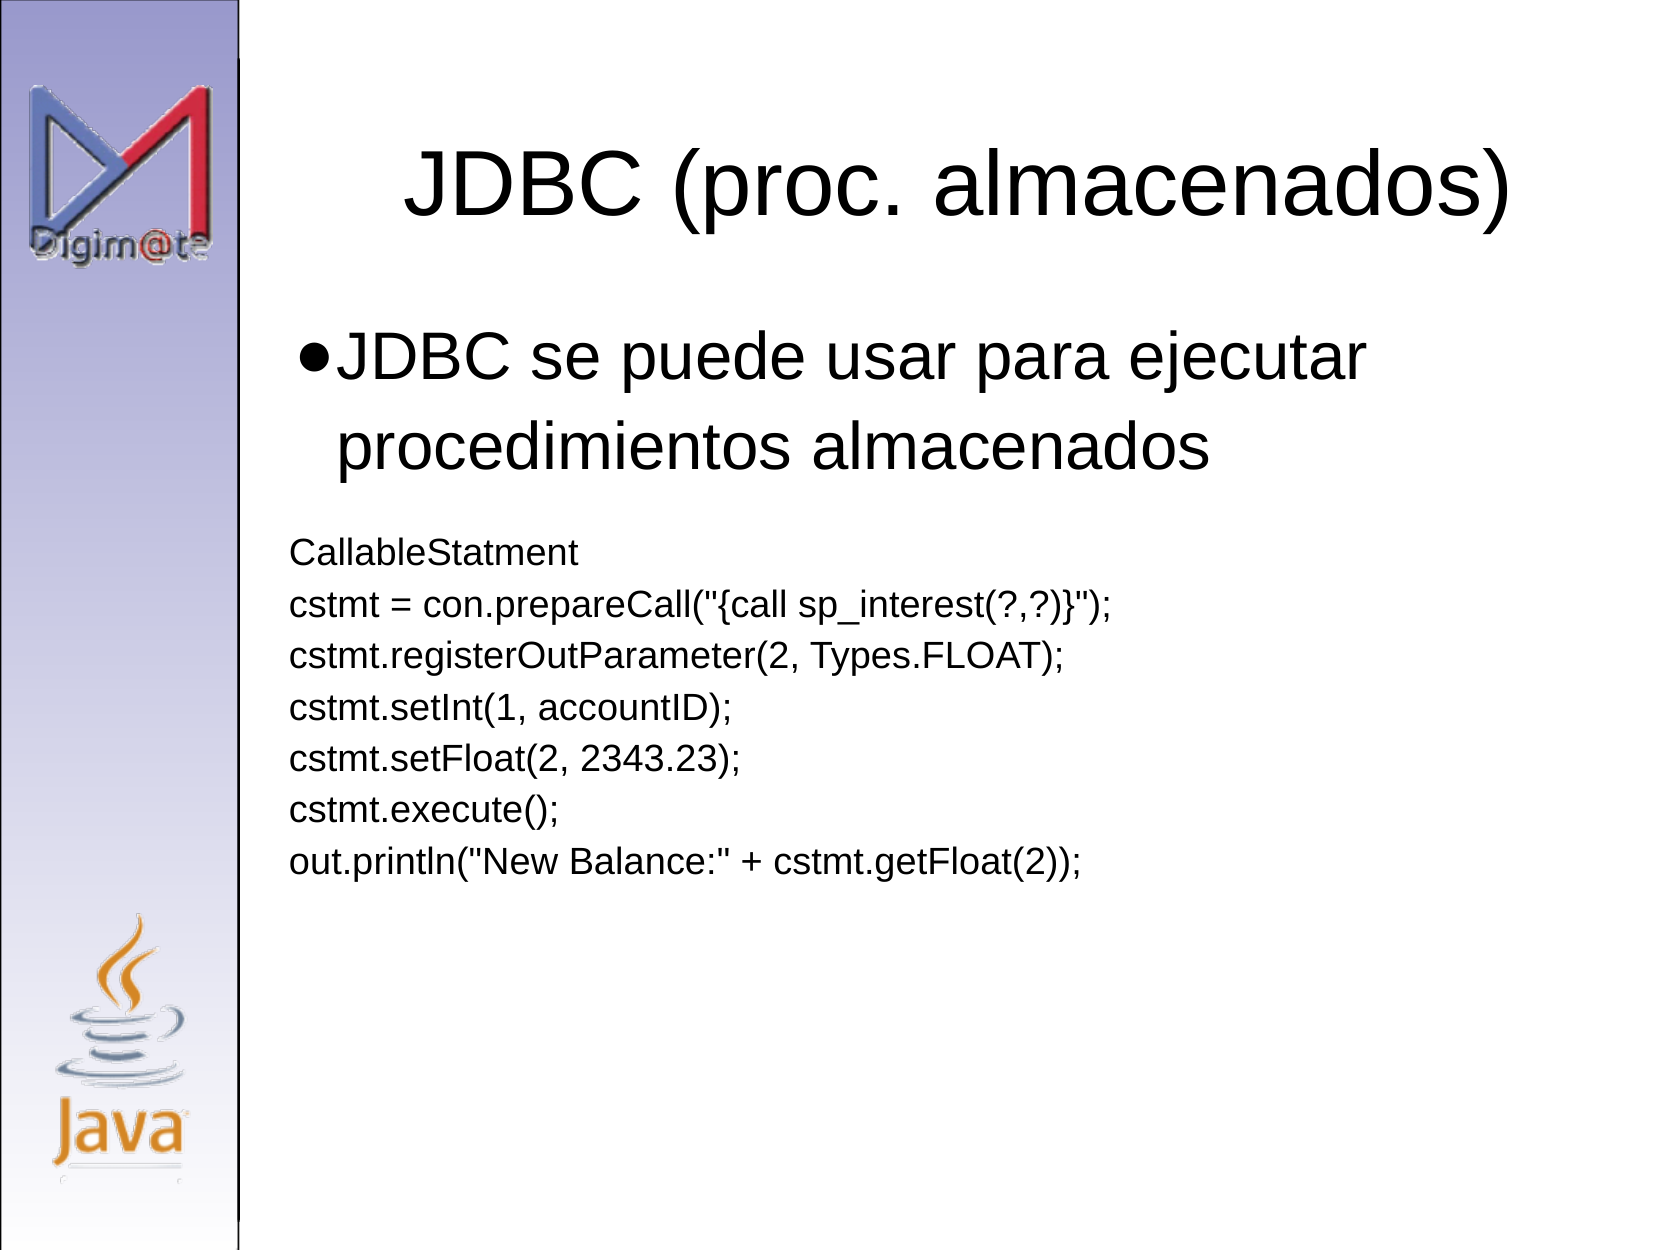

# JDBC (proc. almacenados)
JDBC se puede usar para ejecutar procedimientos almacenados
CallableStatment
cstmt = con.prepareCall("{call sp_interest(?,?)}");
cstmt.registerOutParameter(2, Types.FLOAT);
cstmt.setInt(1, accountID);
cstmt.setFloat(2, 2343.23);
cstmt.execute();
out.println("New Balance:" + cstmt.getFloat(2));